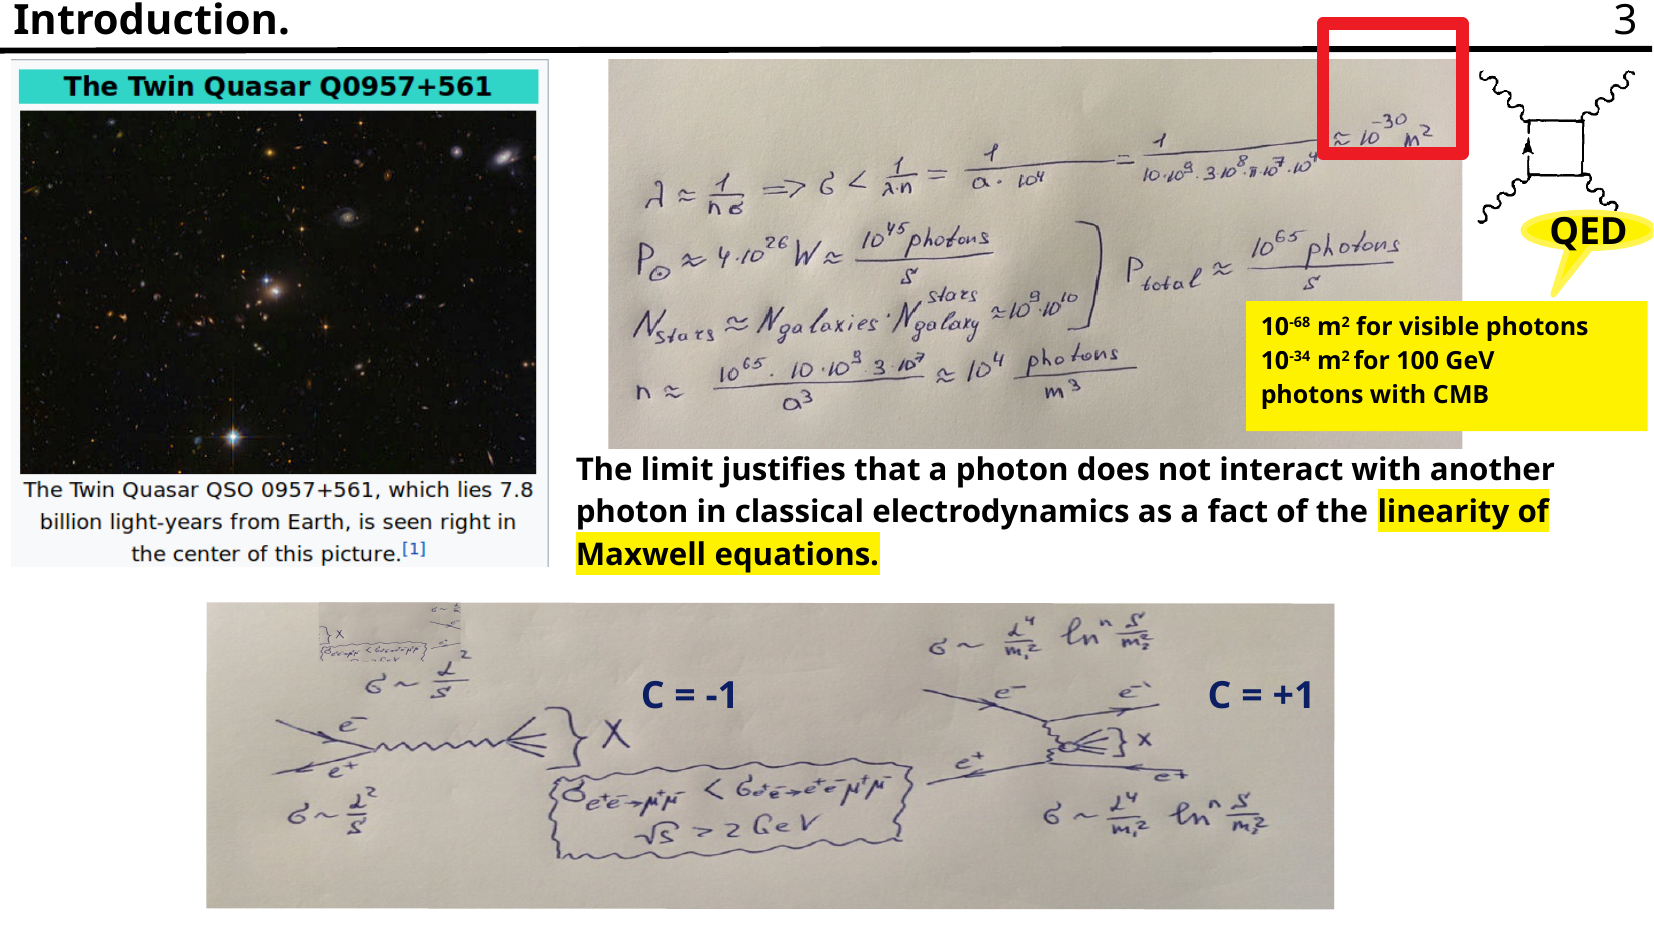

3
Introduction.
QED
10-68 m2 for visible photons
10-34 m2 for 100 GeV
photons with CMB
The limit justifies that a photon does not interact with another photon in classical electrodynamics as a fact of the linearity of Maxwell equations.
C = -1
C = +1